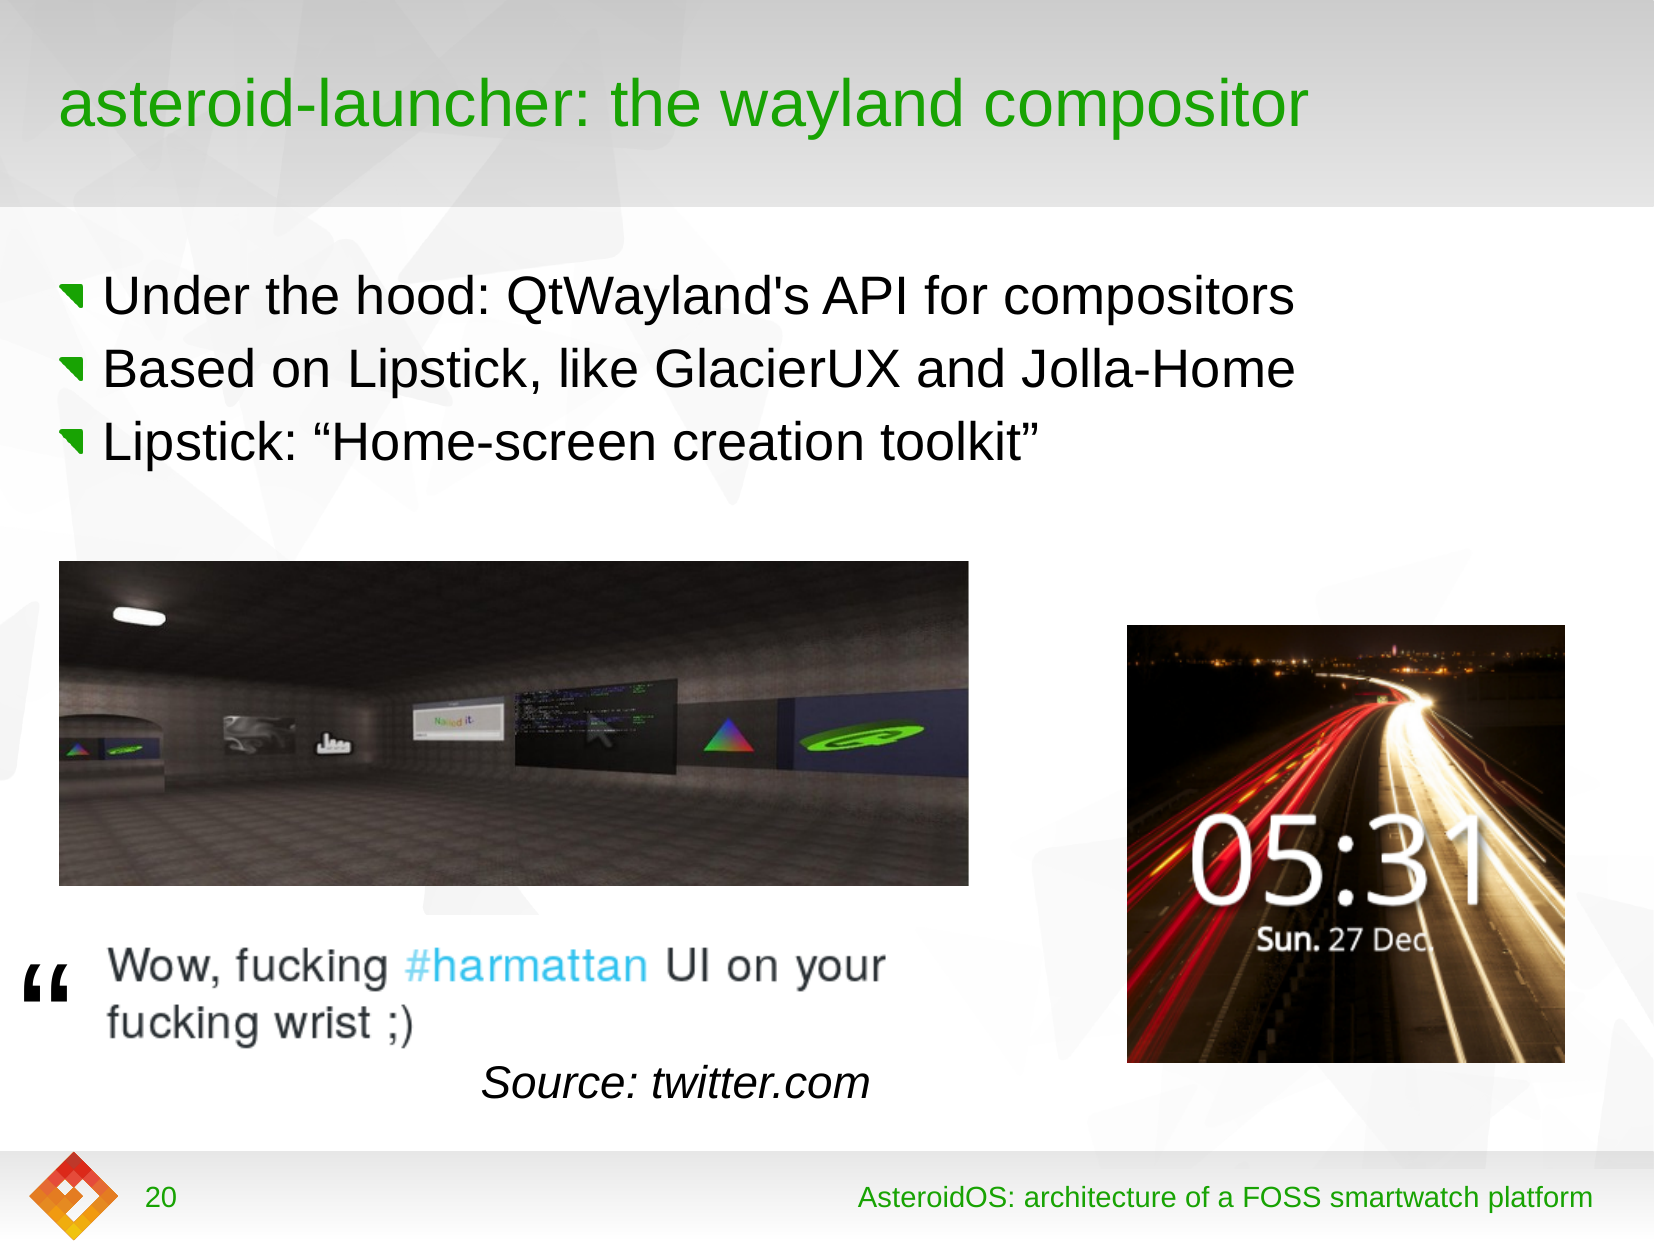

# asteroid-launcher: the wayland compositor
Under the hood: QtWayland's API for compositors
Based on Lipstick, like GlacierUX and Jolla-Home
Lipstick: “Home-screen creation toolkit”
“
Source: twitter.com
20
AsteroidOS: architecture of a FOSS smartwatch platform